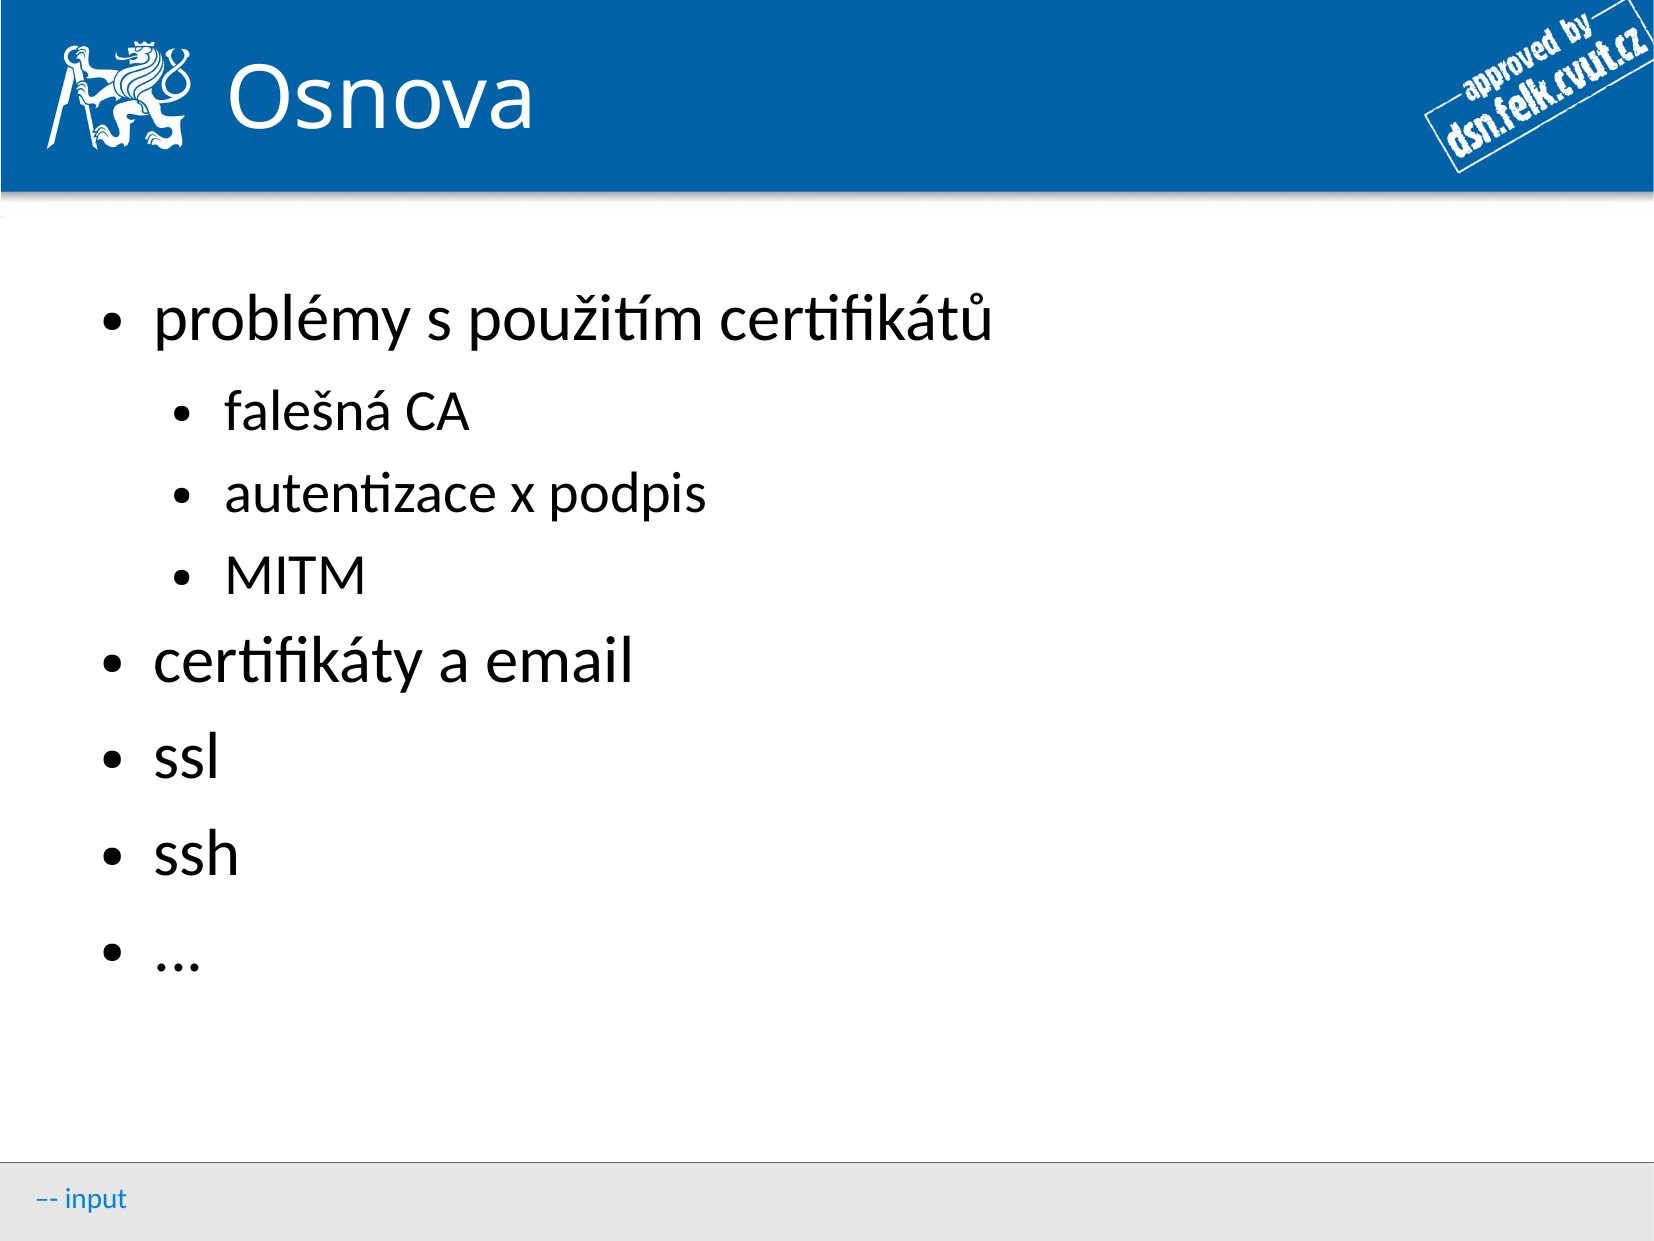

# Osnova
problémy s použitím certifikátů
falešná CA
autentizace x podpis
MITM
certifikáty a email
ssl
ssh
...